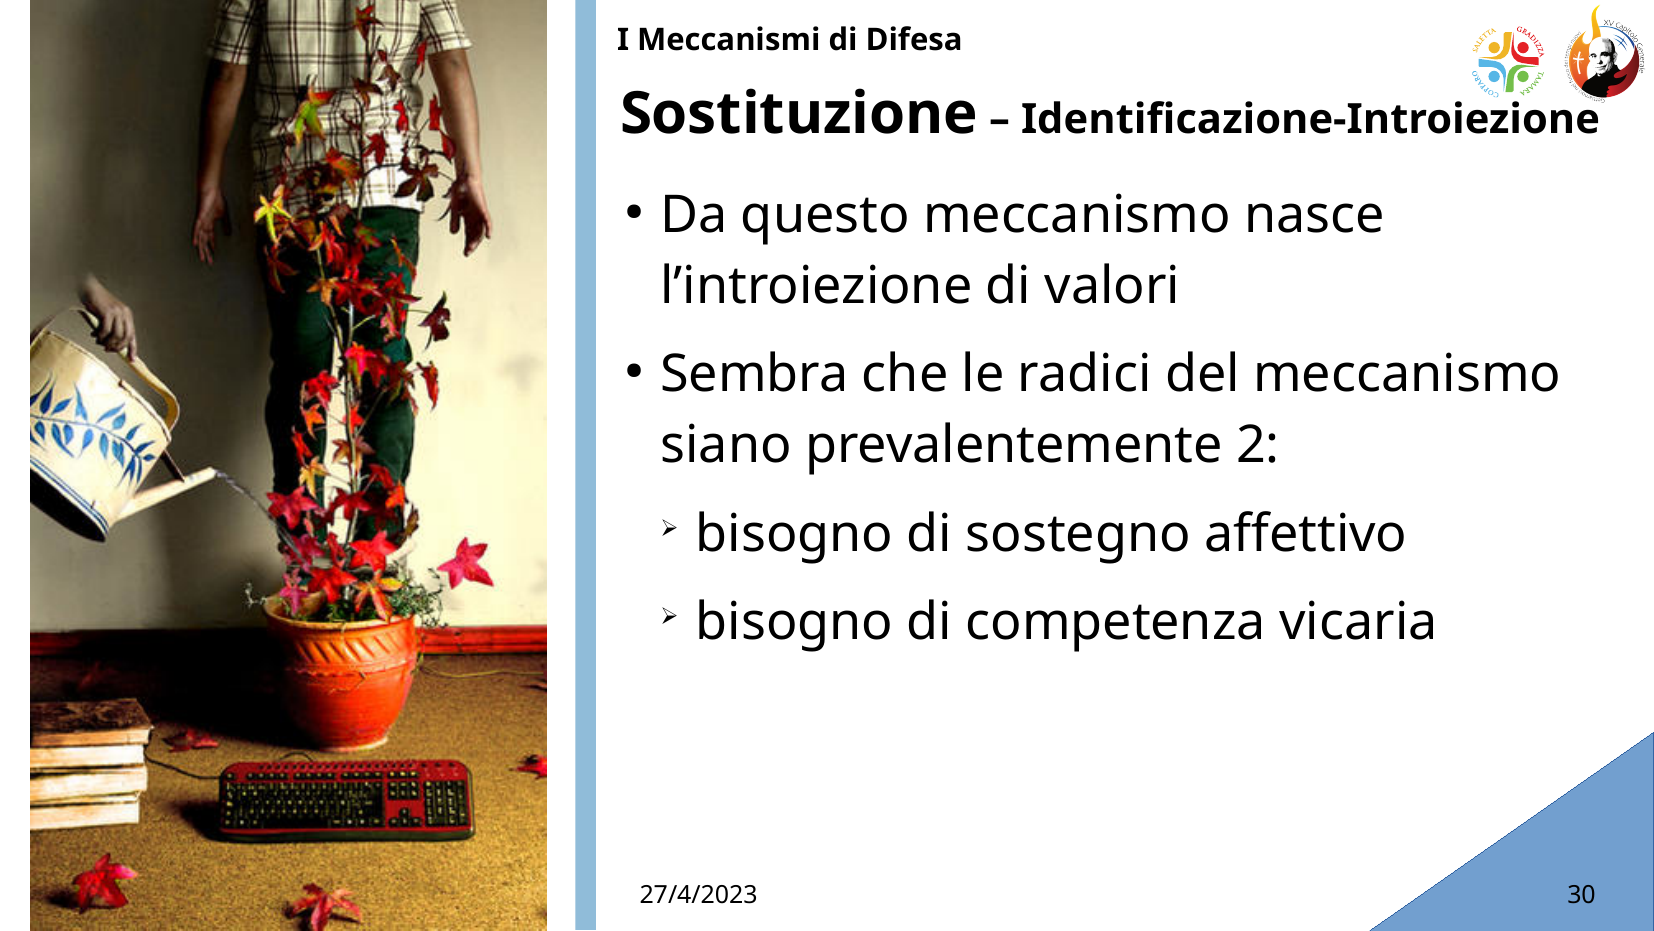

I Meccanismi di Difesa
Sostituzione – Identificazione-Introiezione
# Da questo meccanismo nasce l’introiezione di valori
Sembra che le radici del meccanismo siano prevalentemente 2:
bisogno di sostegno affettivo
bisogno di competenza vicaria